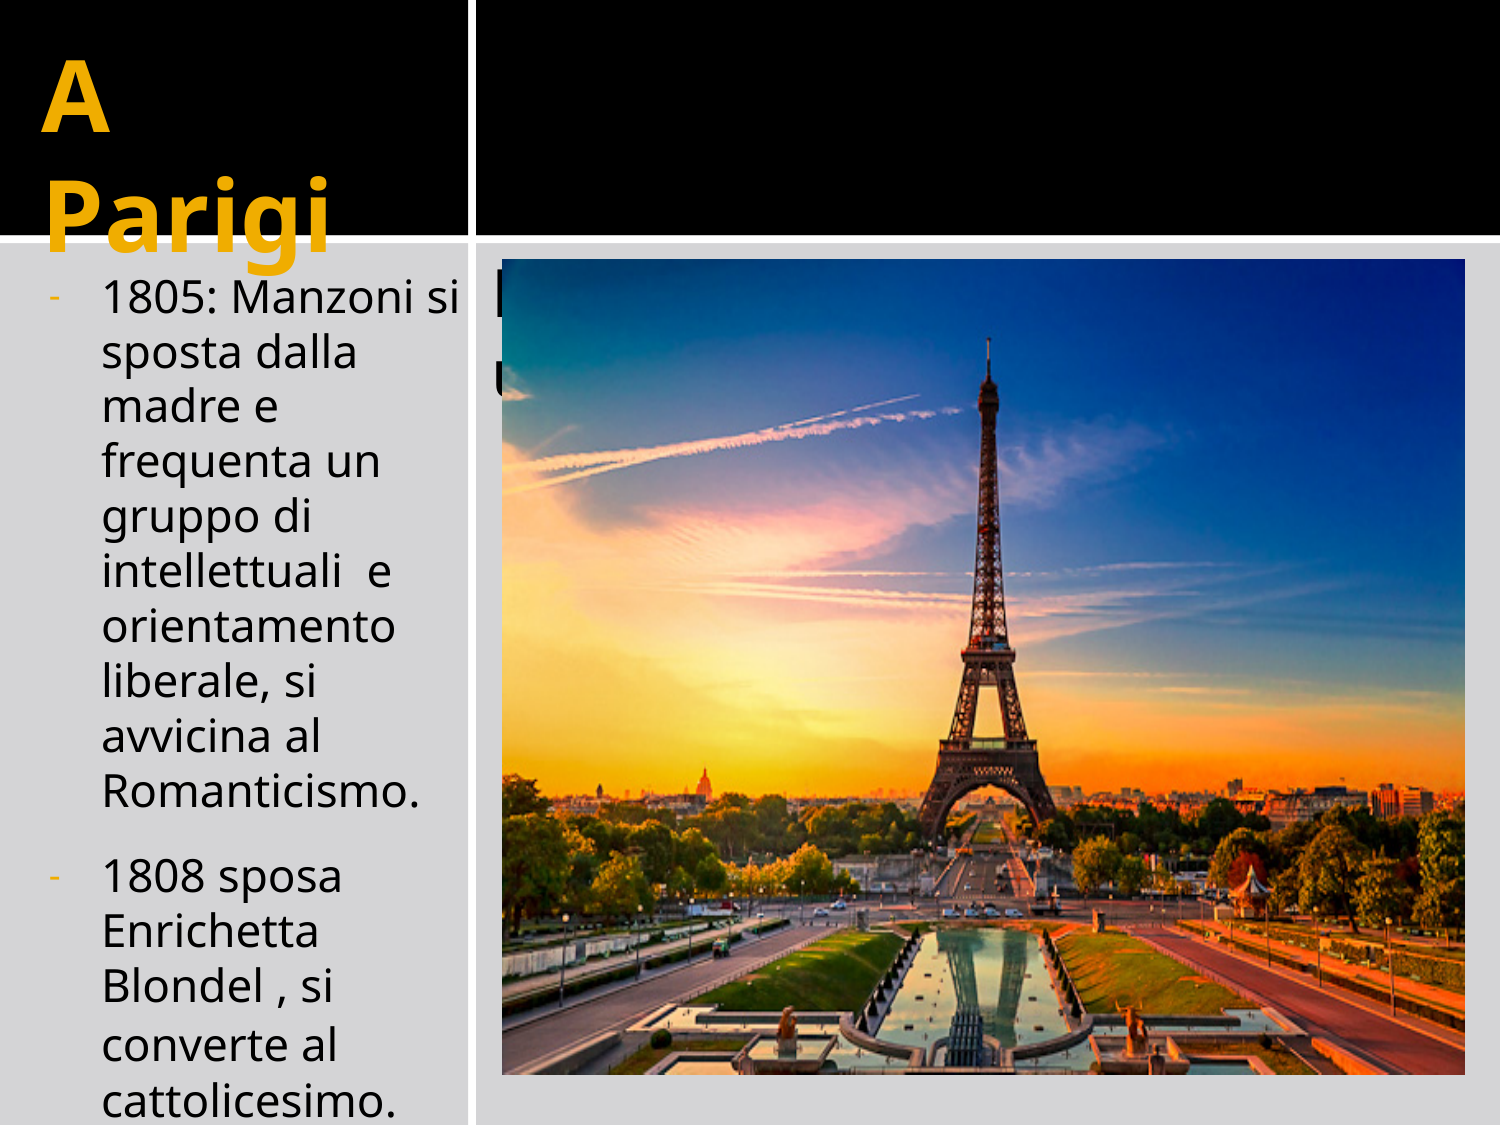

# A Parigi
1805: Manzoni si sposta dalla madre e frequenta un gruppo di intellettuali e orientamento liberale, si avvicina al Romanticismo.
1808 sposa Enrichetta Blondel , si converte al cattolicesimo.